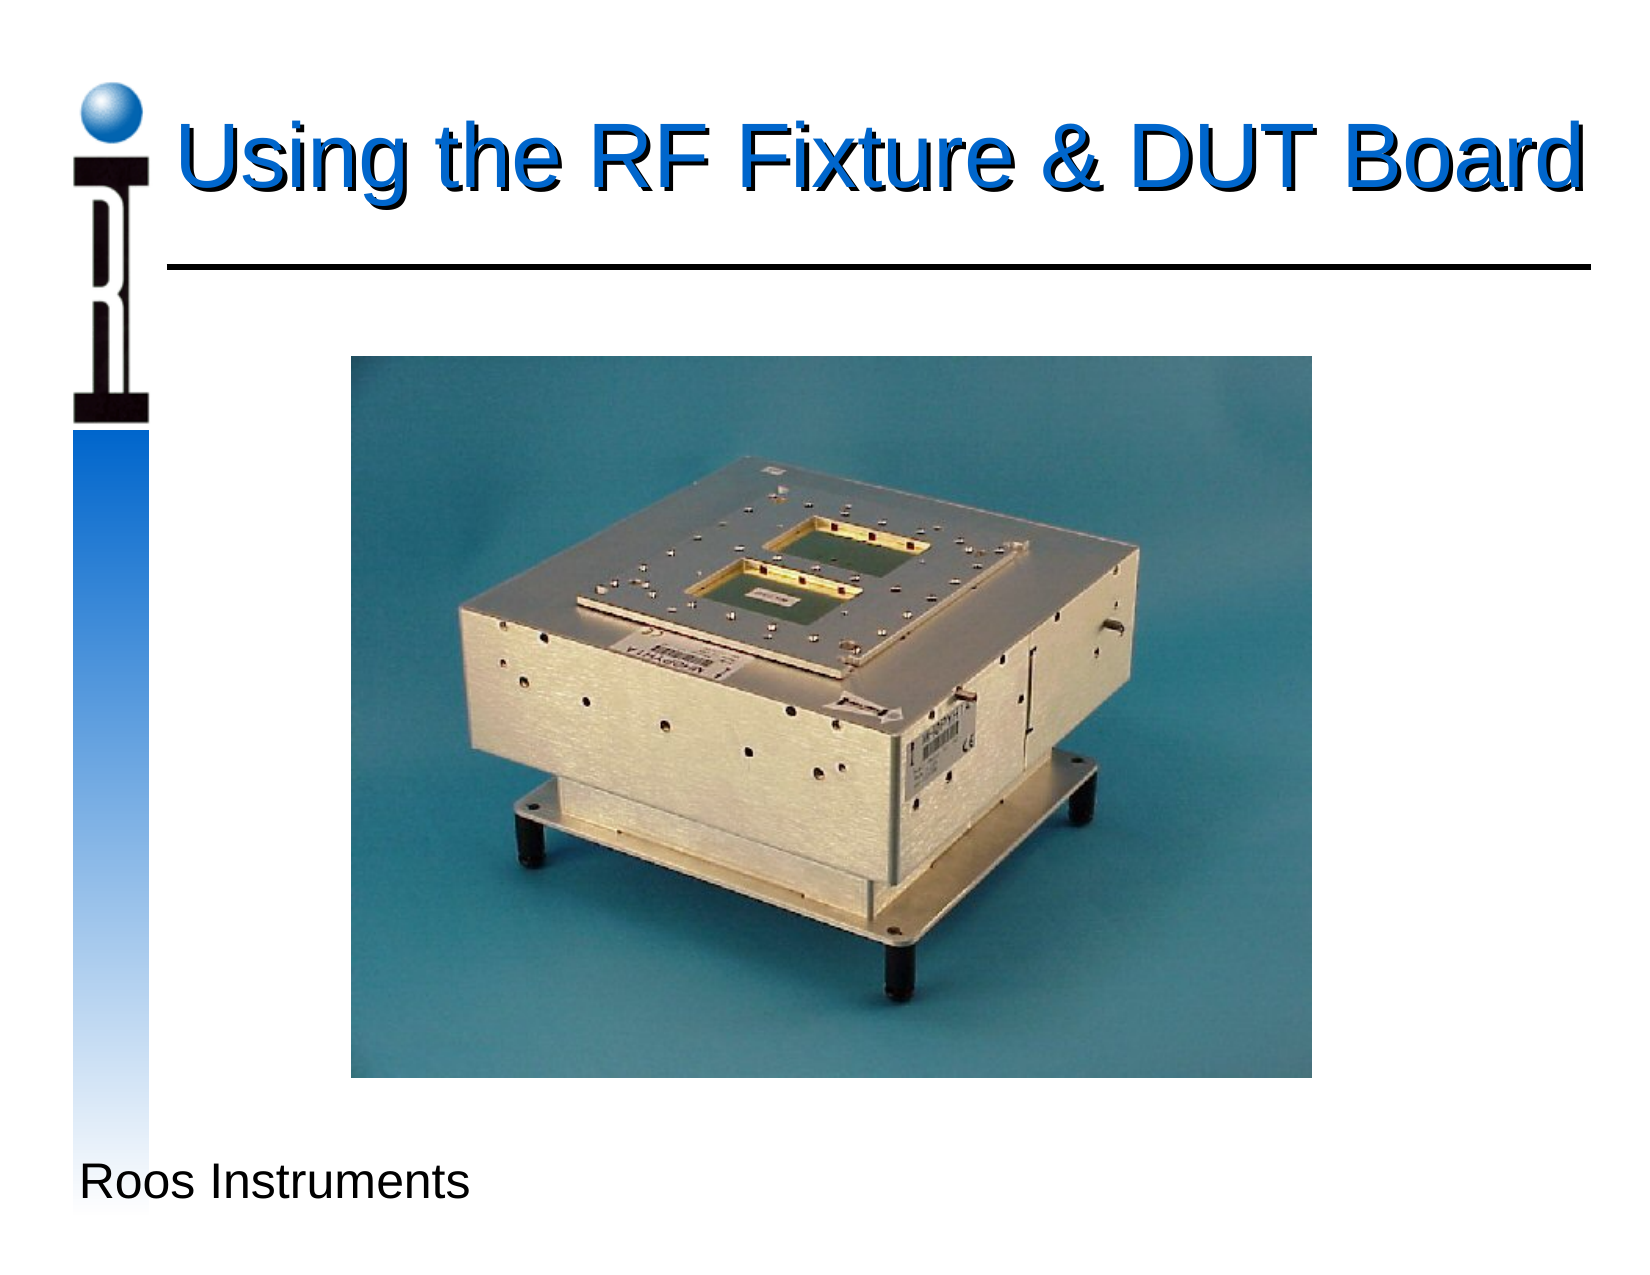

# Using the RF Fixture & DUT Board